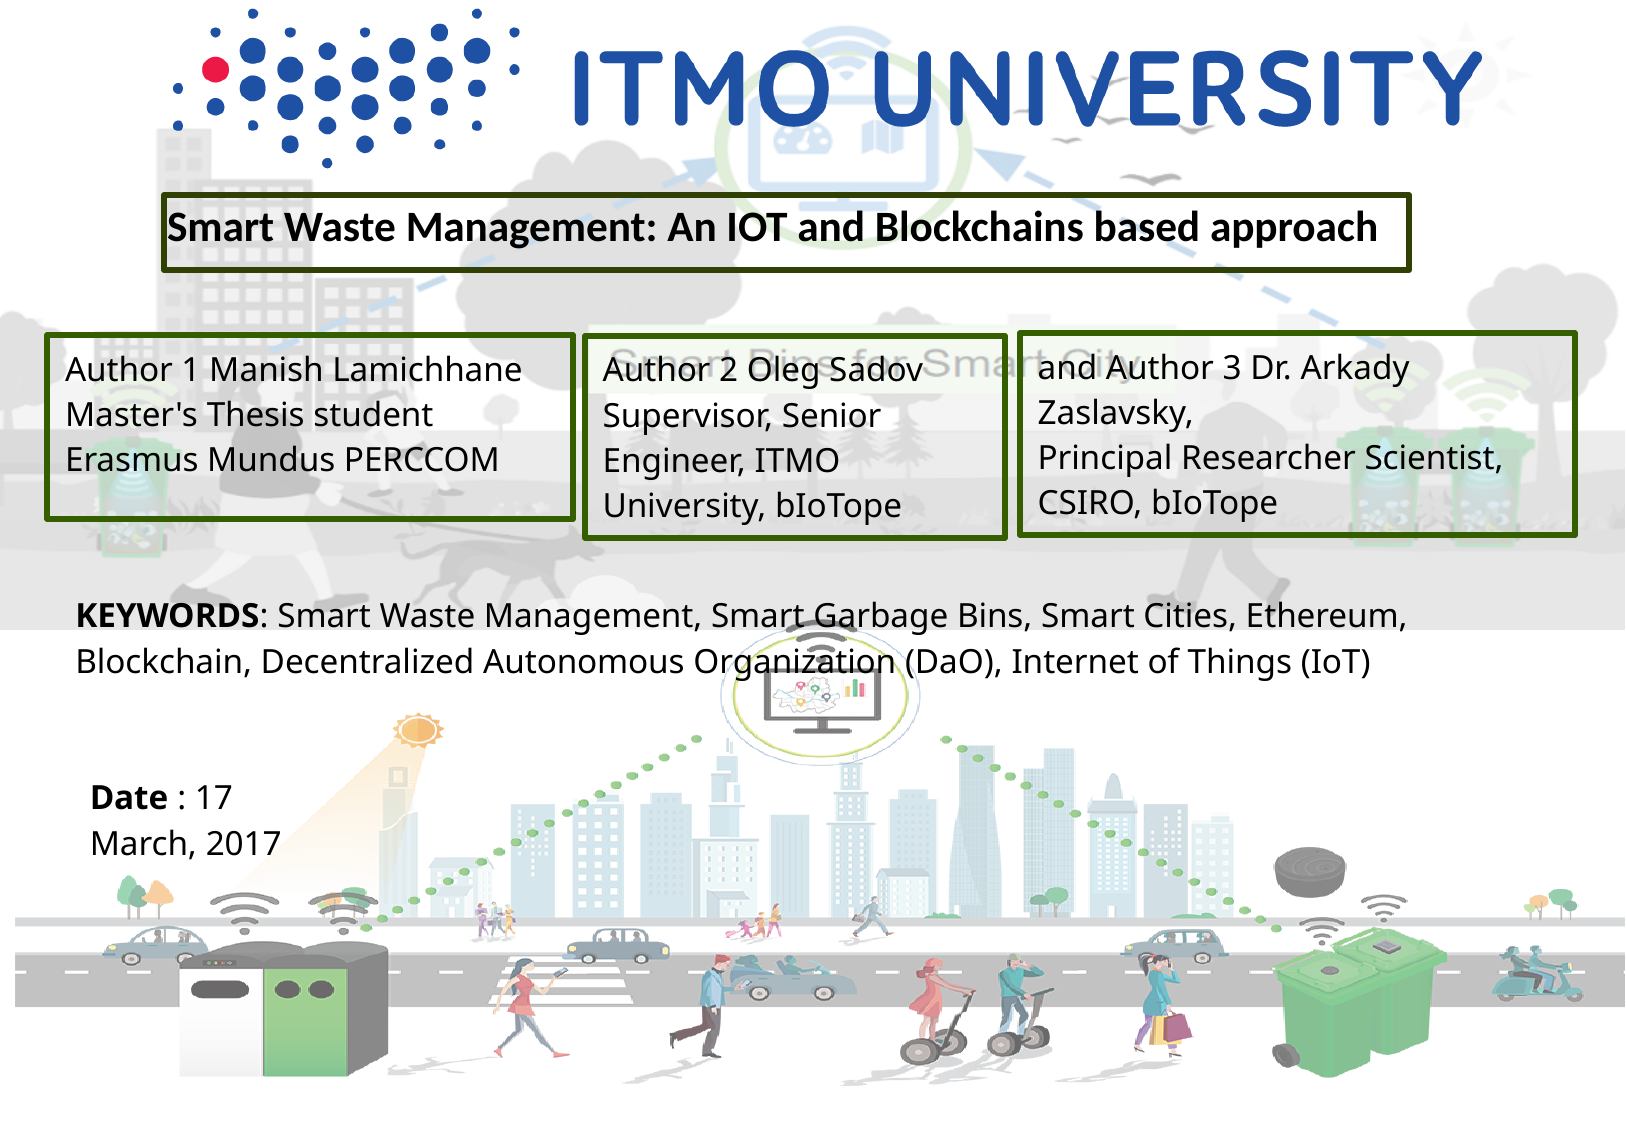

# Smart Waste Management: An IOT and Blockchains based approach
and Author 3 Dr. Arkady Zaslavsky,
Principal Researcher Scientist,
CSIRO, bIoTope
Author 1 Manish Lamichhane
Master's Thesis student
Erasmus Mundus PERCCOM
Author 2 Oleg Sadov
Supervisor, Senior Engineer, ITMO University, bIoTope
 
Date : 17 March, 2017
KEYWORDS: Smart Waste Management, Smart Garbage Bins, Smart Cities, Ethereum,
Blockchain, Decentralized Autonomous Organization (DaO), Internet of Things (IoT)